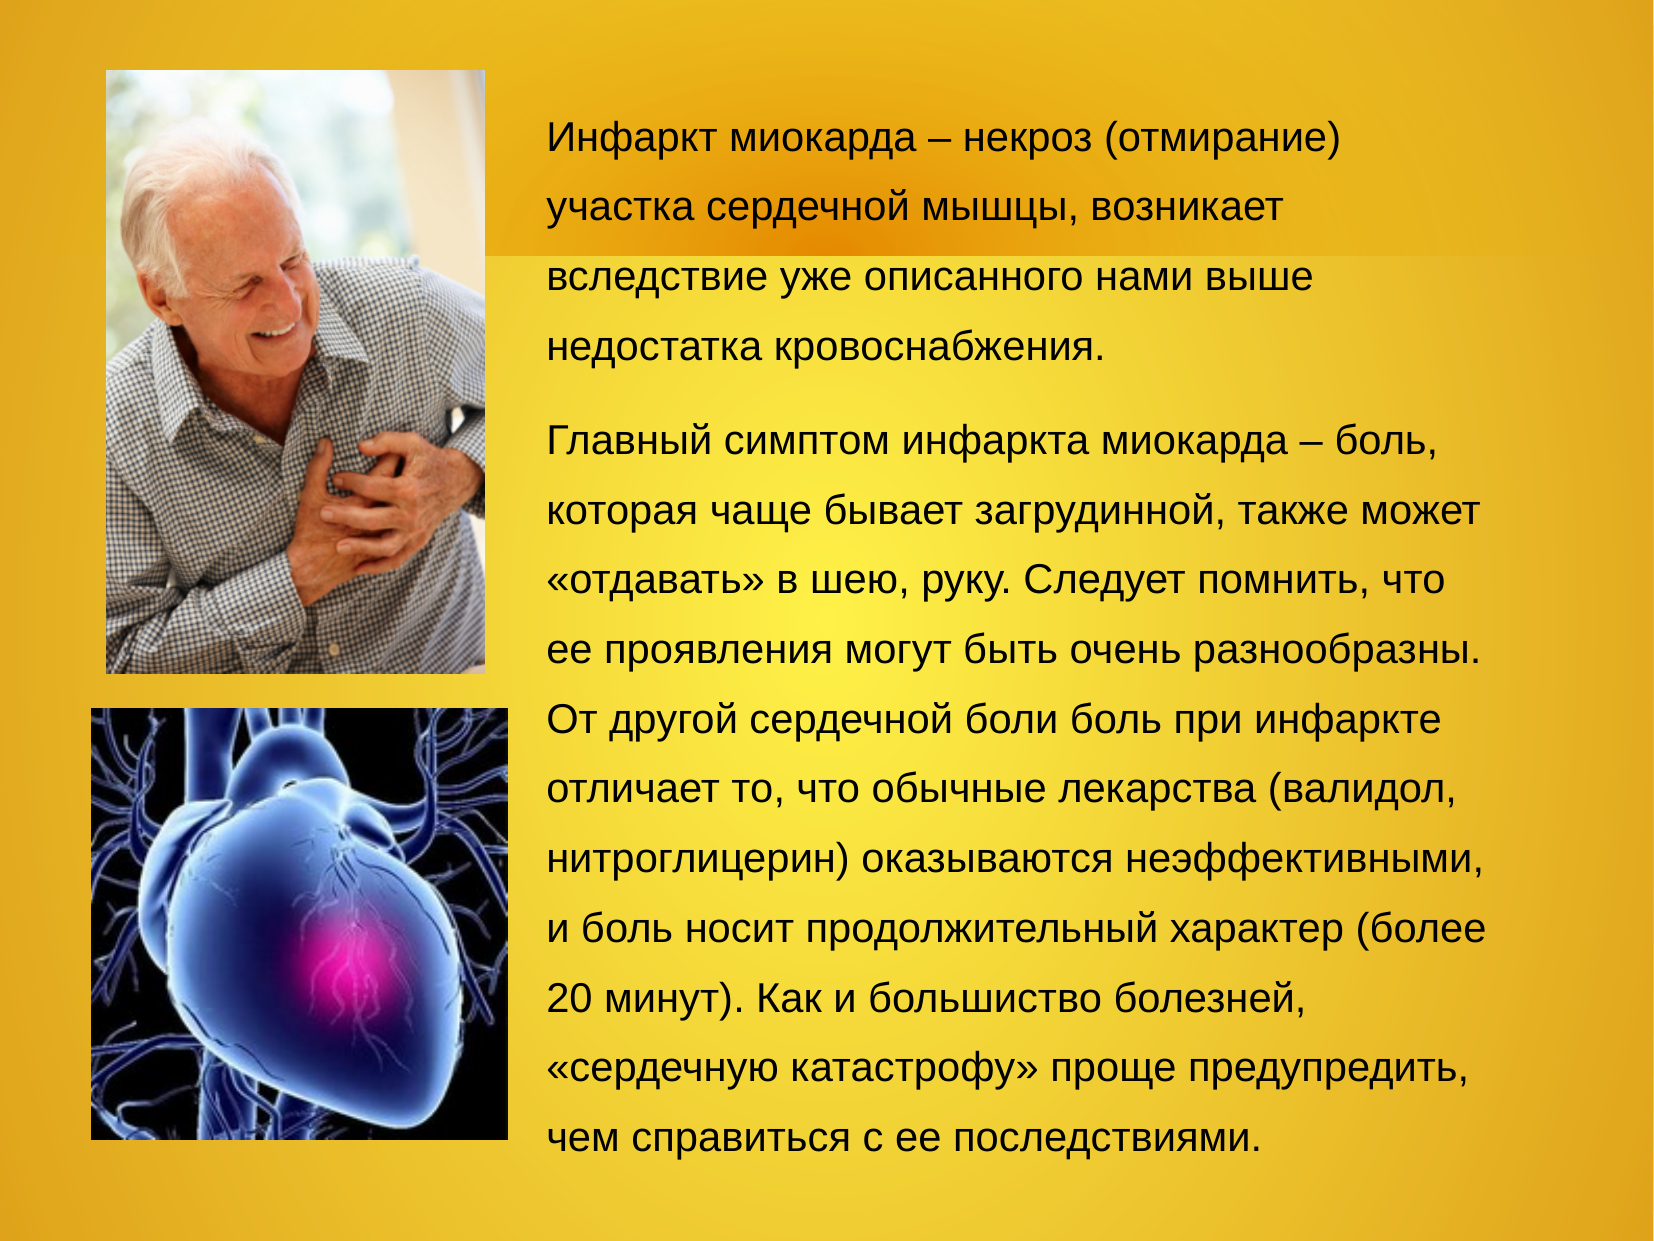

#
Инфаркт миокарда – некроз (отмирание) участка сердечной мышцы, возникает вследствие уже описанного нами выше недостатка кровоснабжения.
Главный симптом инфаркта миокарда – боль, которая чаще бывает загрудинной, также может «отдавать» в шею, руку. Следует помнить, что ее проявления могут быть очень разнообразны. От другой сердечной боли боль при инфаркте отличает то, что обычные лекарства (валидол, нитроглицерин) оказываются неэффективными, и боль носит продолжительный характер (более 20 минут). Как и большиство болезней, «сердечную катастрофу» проще предупредить, чем справиться с ее последствиями.